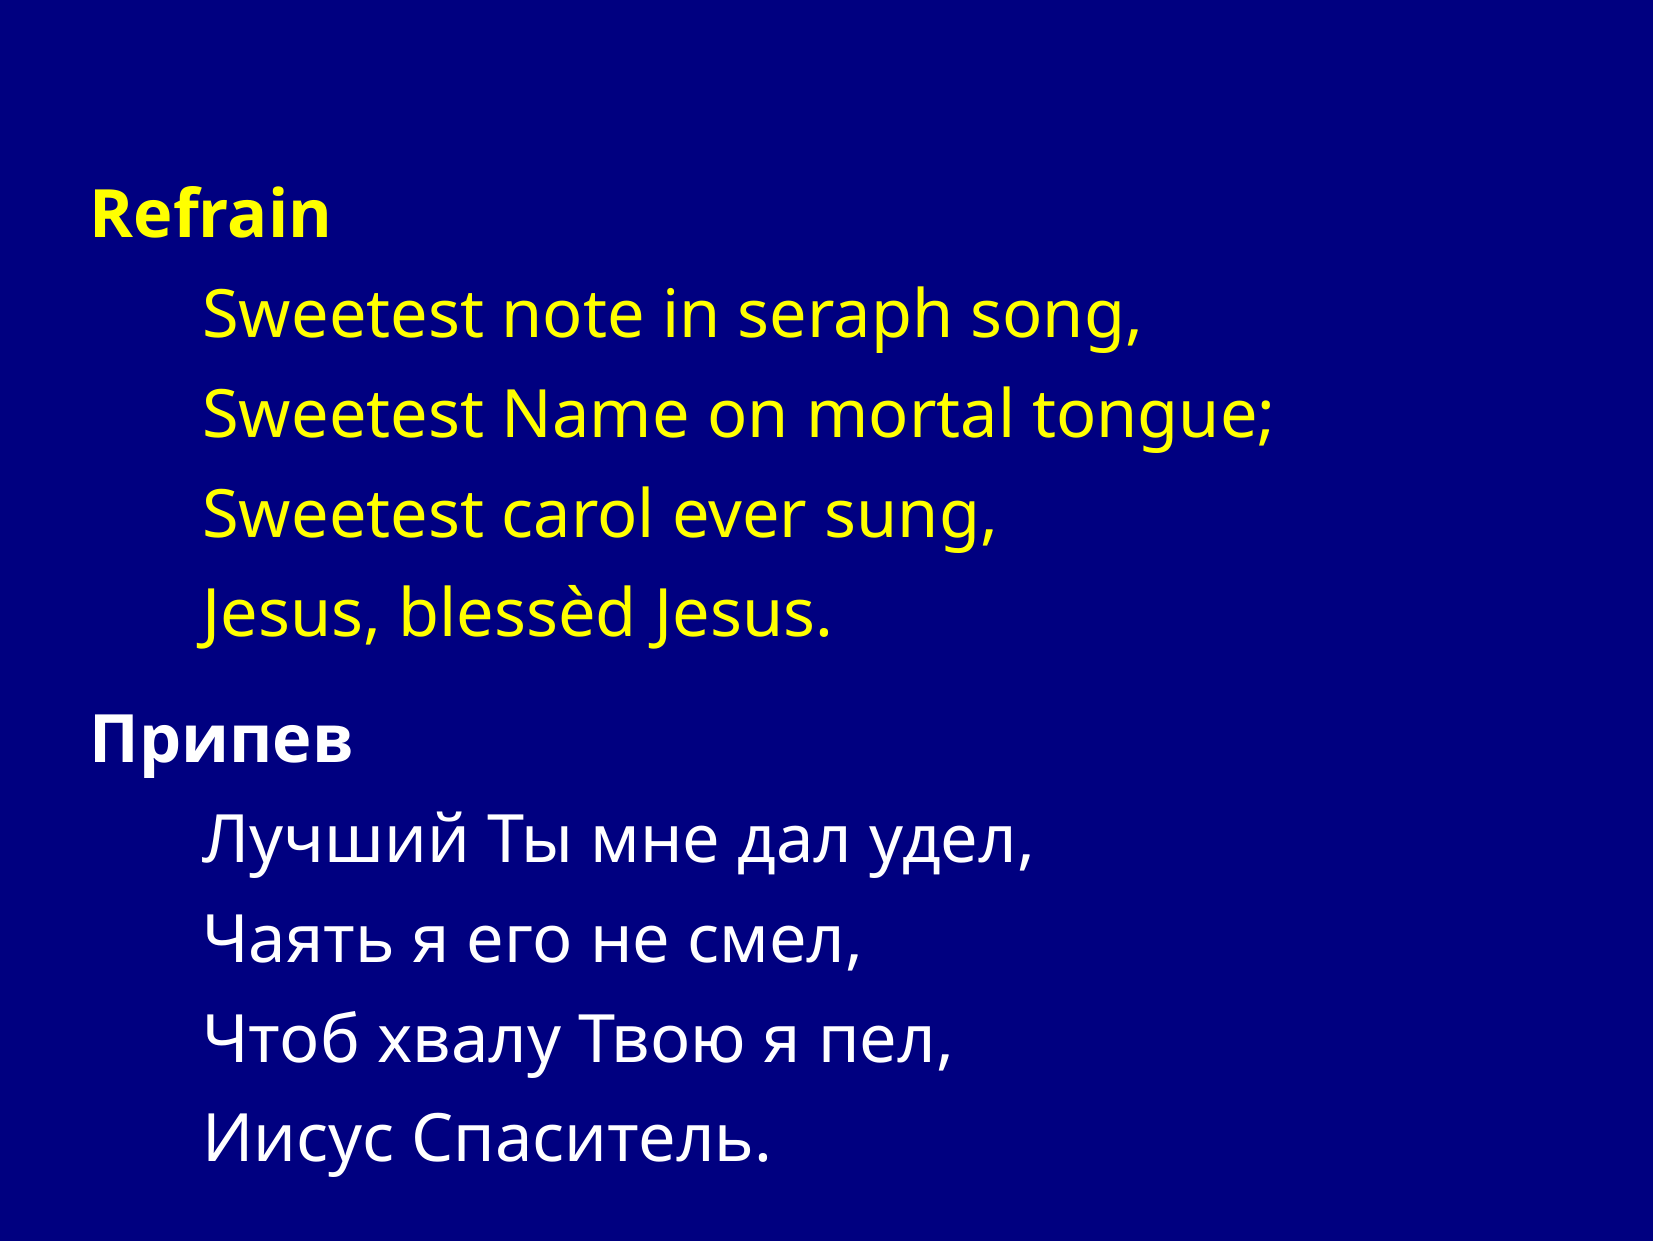

Refrain
	Sweetest note in seraph song,
	Sweetest Name on mortal tongue;
	Sweetest carol ever sung,
	Jesus, blessèd Jesus.
Припев
	Лучший Ты мне дал удел,
	Чаять я его не смел,
	Чтоб хвалу Твою я пел,
	Иисус Спаситель.